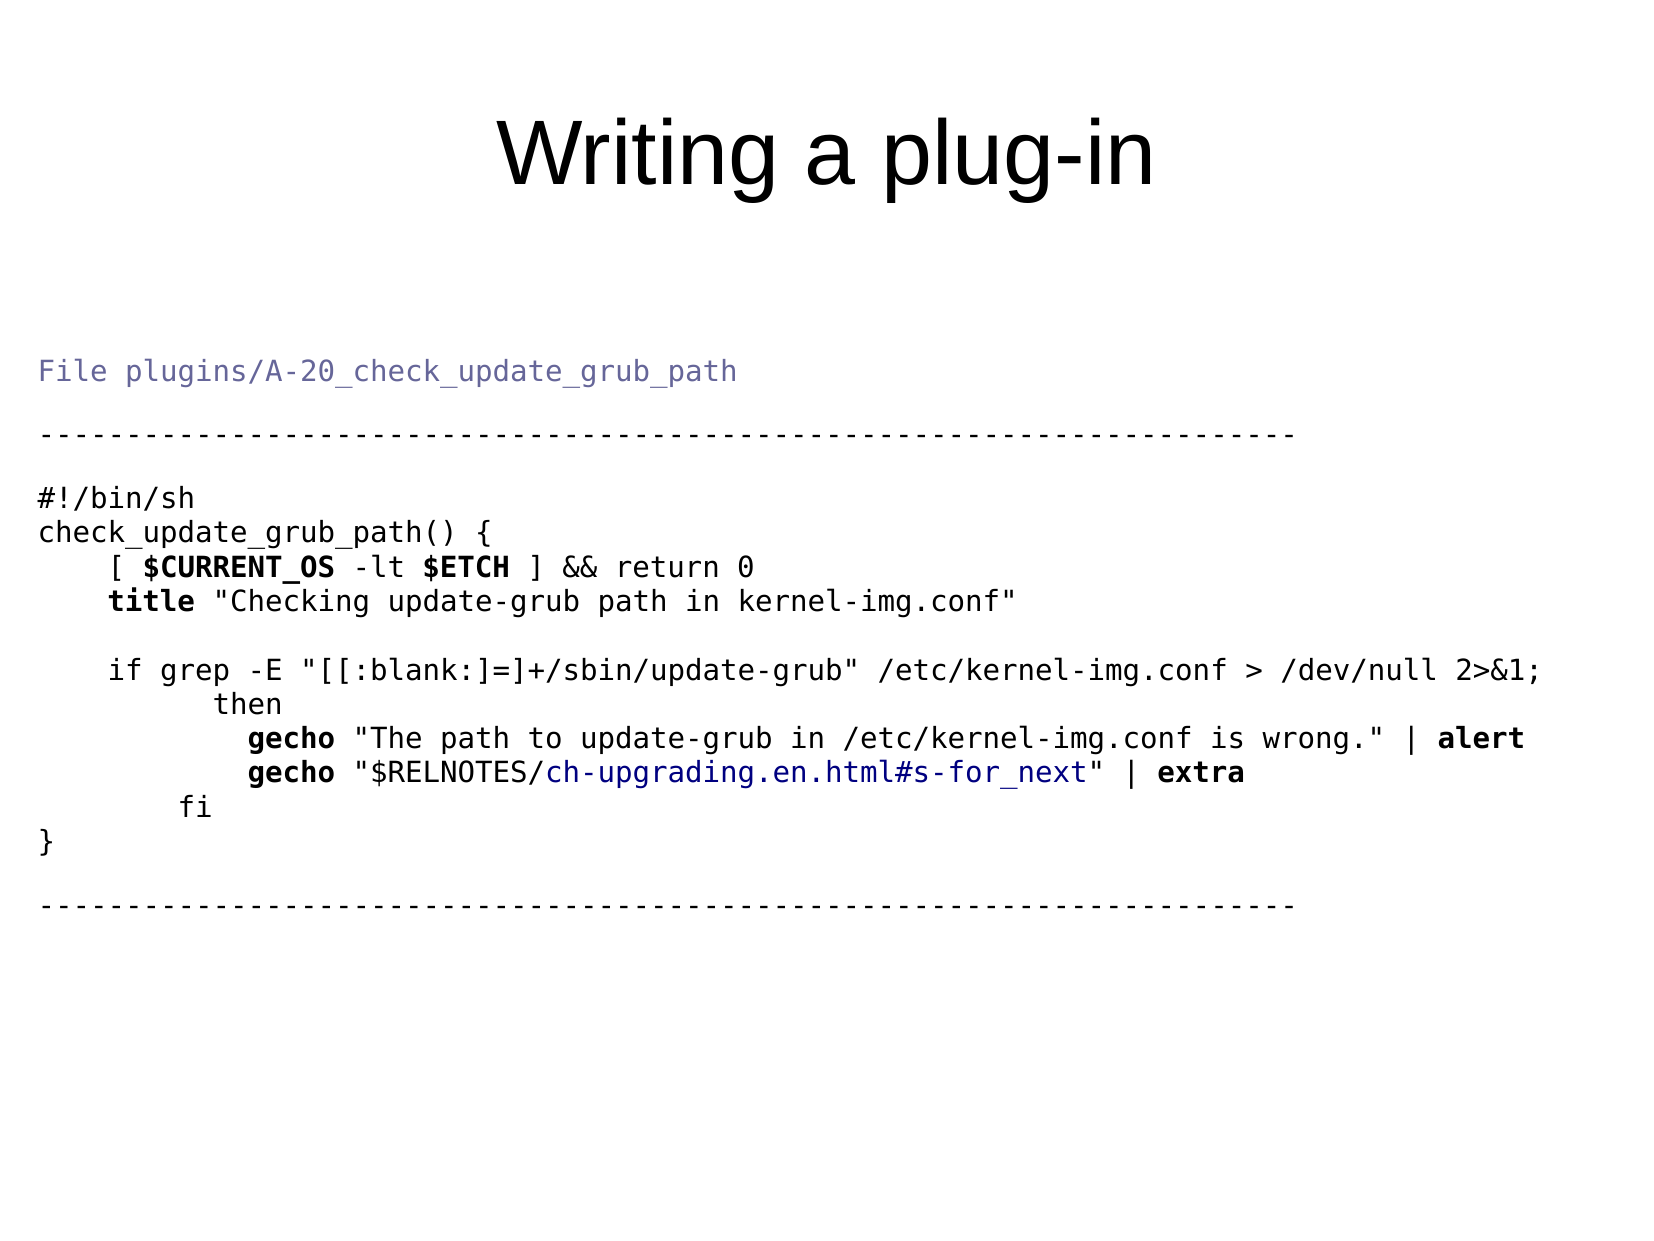

# Writing a plug-in
File plugins/A-20_check_update_grub_path
------------------------------------------------------------------------
#!/bin/sh
check_update_grub_path() {
 [ $CURRENT_OS -lt $ETCH ] && return 0
 title "Checking update-grub path in kernel-img.conf"
 if grep -E "[[:blank:]=]+/sbin/update-grub" /etc/kernel-img.conf > /dev/null 2>&1;
 then
 gecho "The path to update-grub in /etc/kernel-img.conf is wrong." | alert
 gecho "$RELNOTES/ch-upgrading.en.html#s-for_next" | extra
 fi
}
------------------------------------------------------------------------